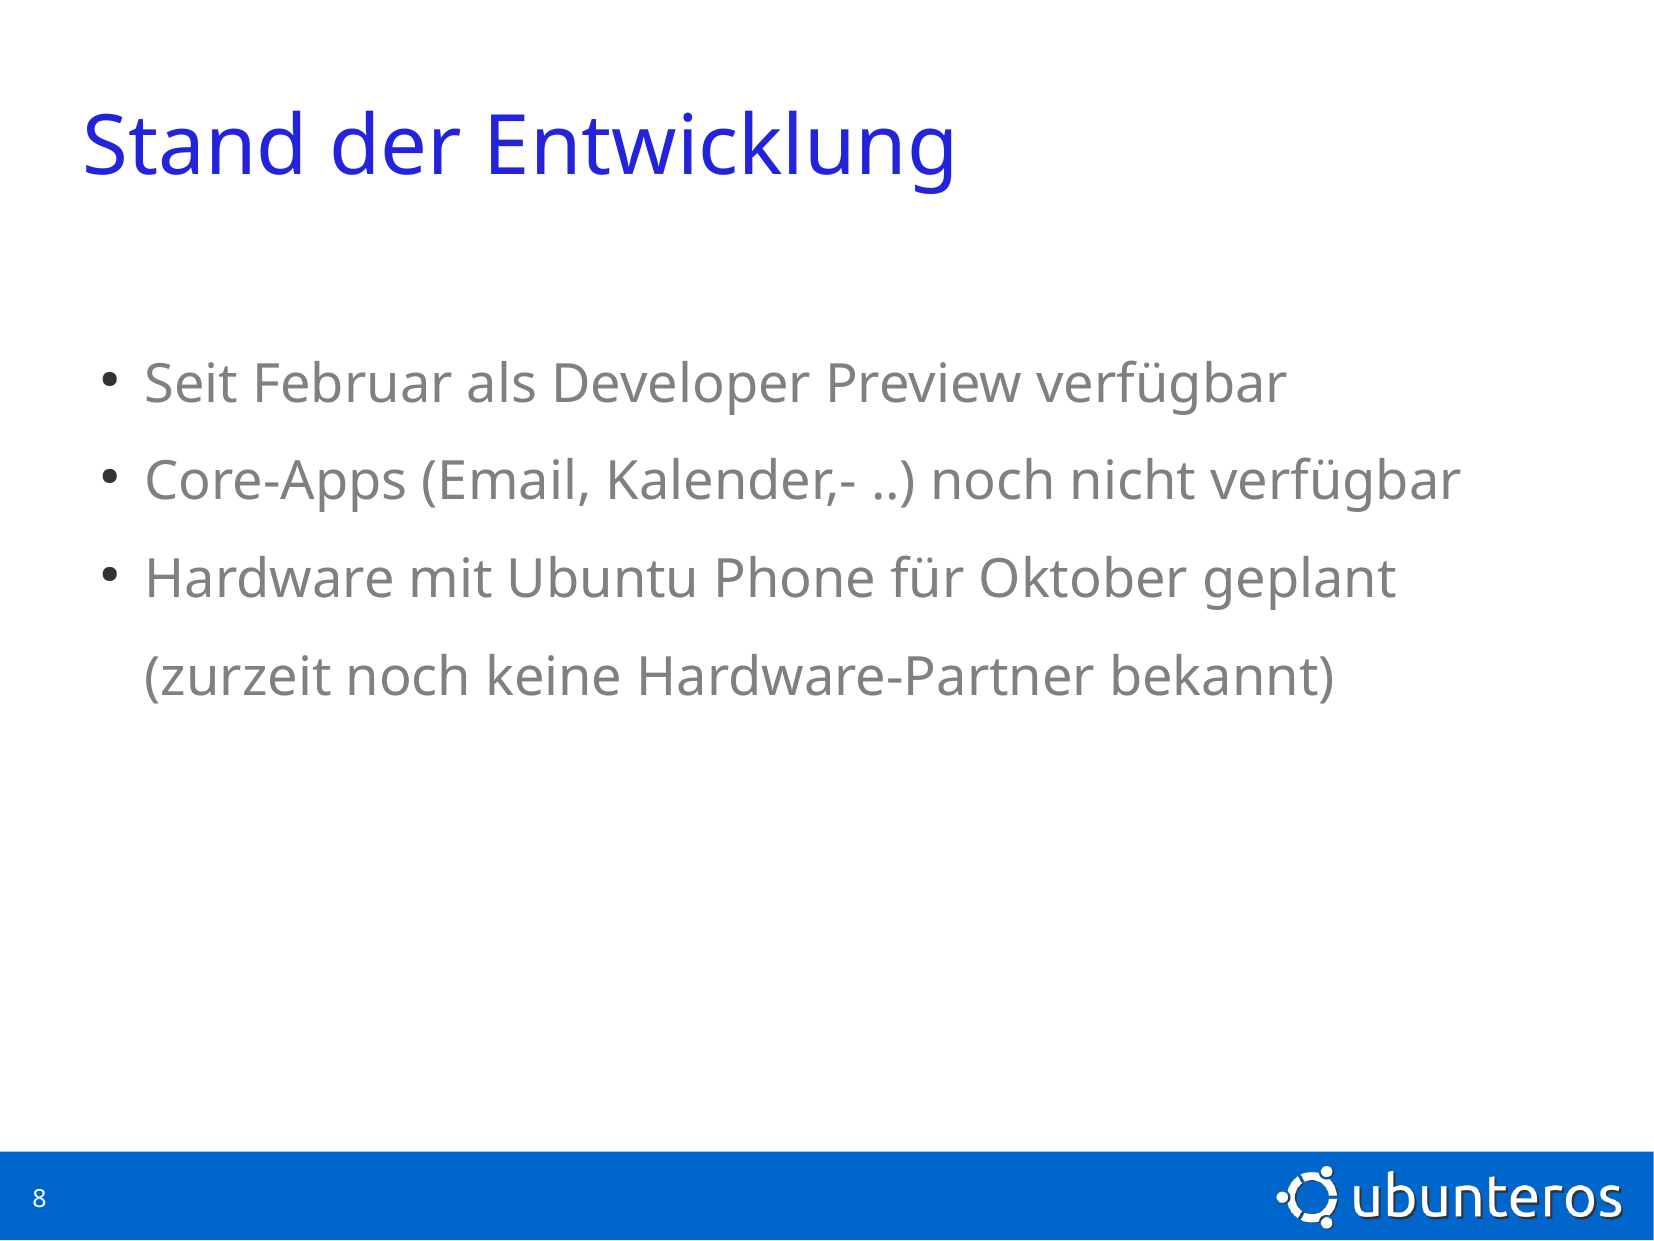

# Stand der Entwicklung
Seit Februar als Developer Preview verfügbar
Core-Apps (Email, Kalender,- ..) noch nicht verfügbar
Hardware mit Ubuntu Phone für Oktober geplant (zurzeit noch keine Hardware-Partner bekannt)